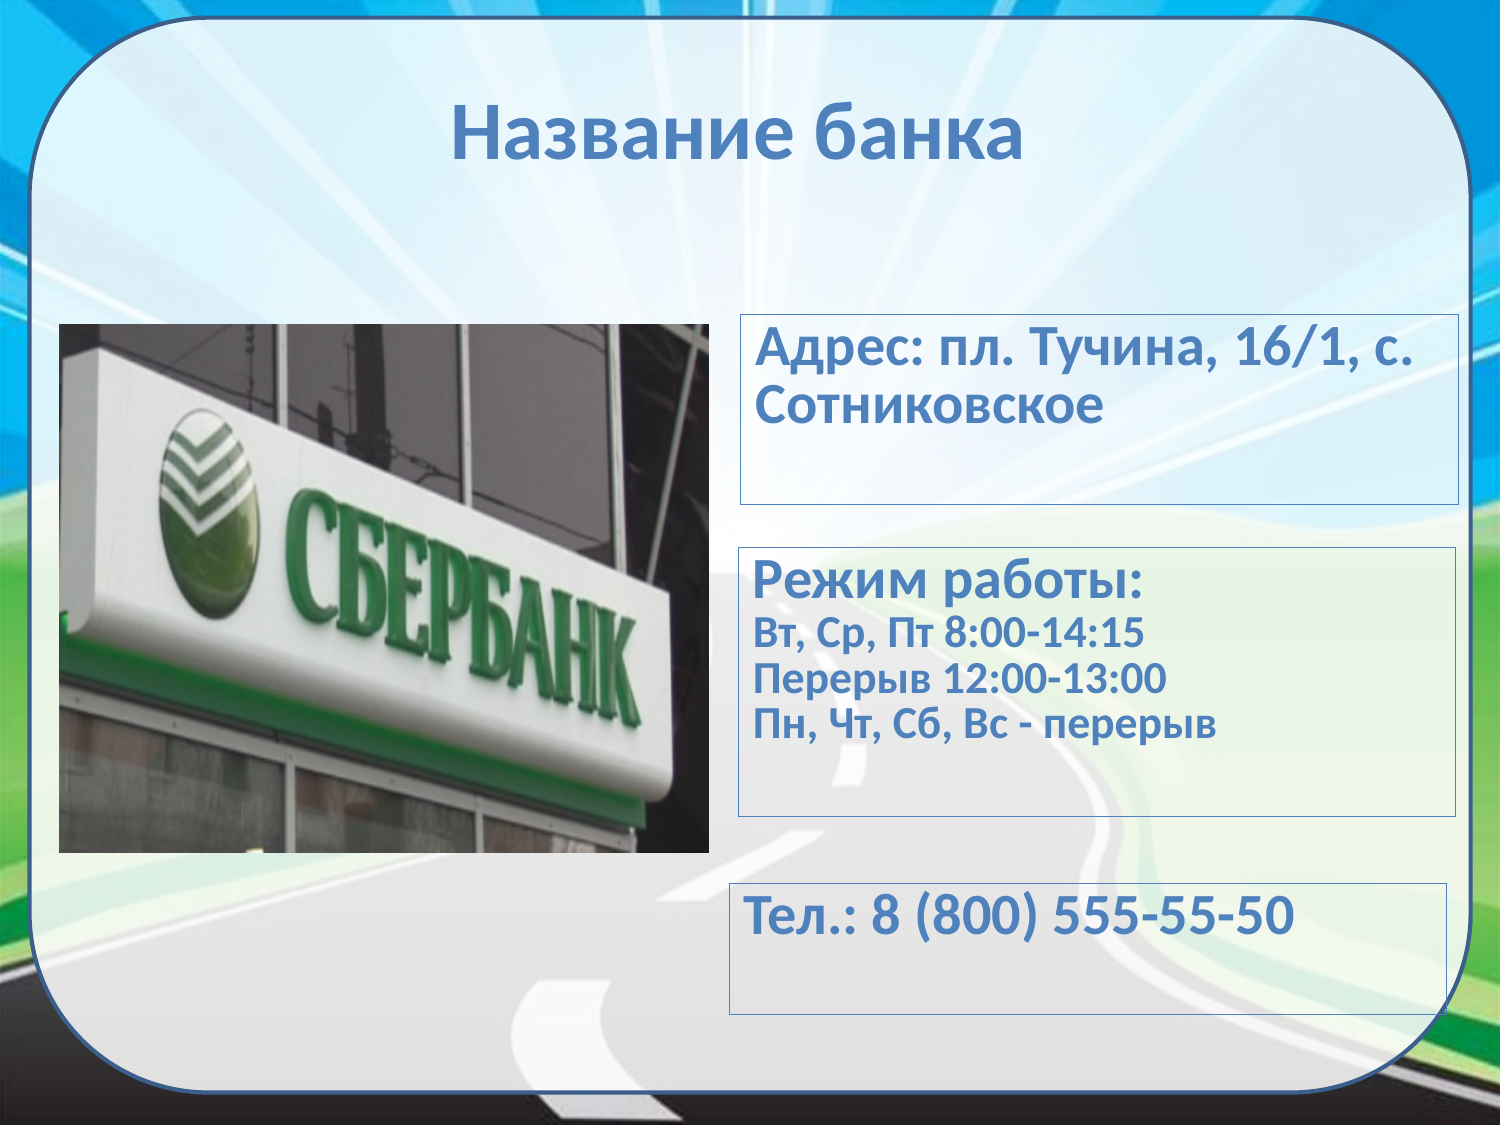

Название банка
Адрес: пл. Тучина, 16/1, с. Сотниковское
Режим работы:
Вт, Ср, Пт 8:00-14:15
Перерыв 12:00-13:00
Пн, Чт, Сб, Вс - перерыв
Тел.: 8 (800) 555-55-50